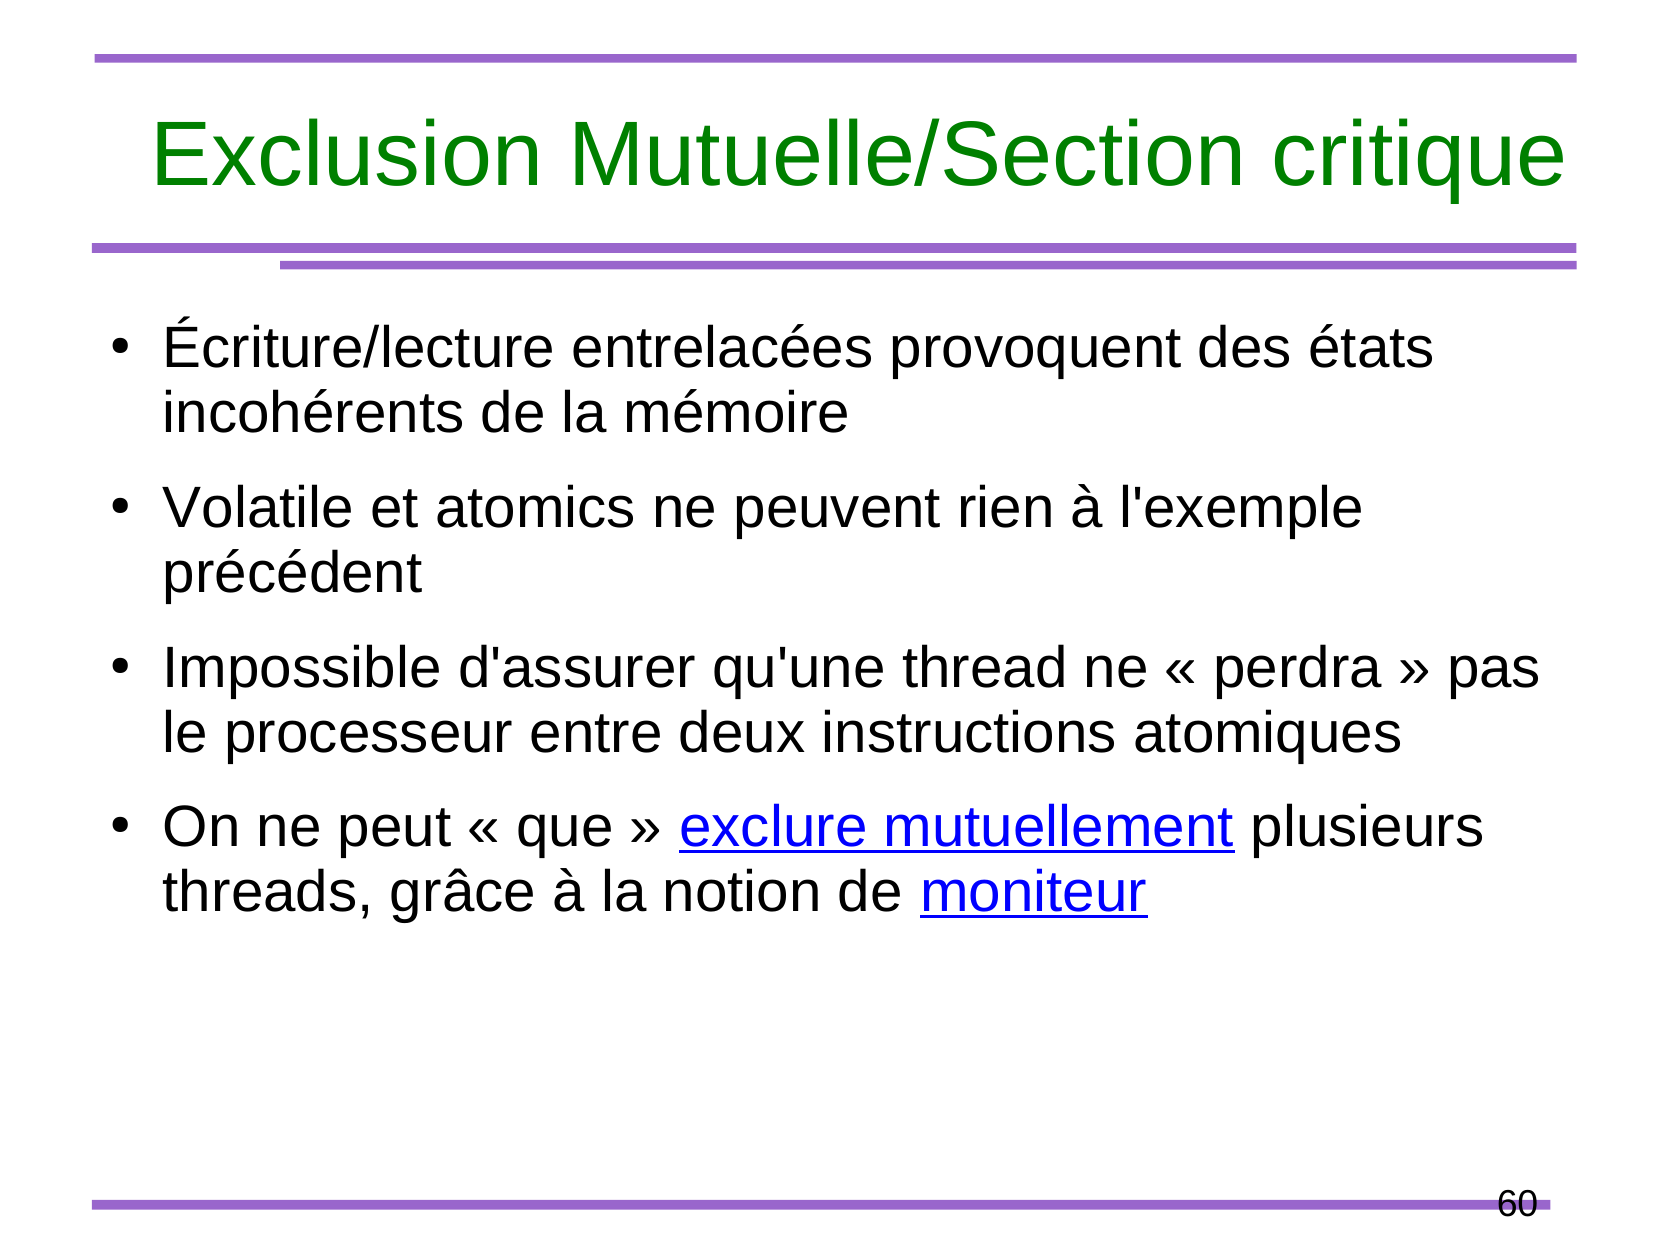

# Exclusion Mutuelle/Section critique
Écriture/lecture entrelacées provoquent des états incohérents de la mémoire
Volatile et atomics ne peuvent rien à l'exemple précédent
Impossible d'assurer qu'une thread ne « perdra » pas le processeur entre deux instructions atomiques
On ne peut « que » exclure mutuellement plusieurs threads, grâce à la notion de moniteur